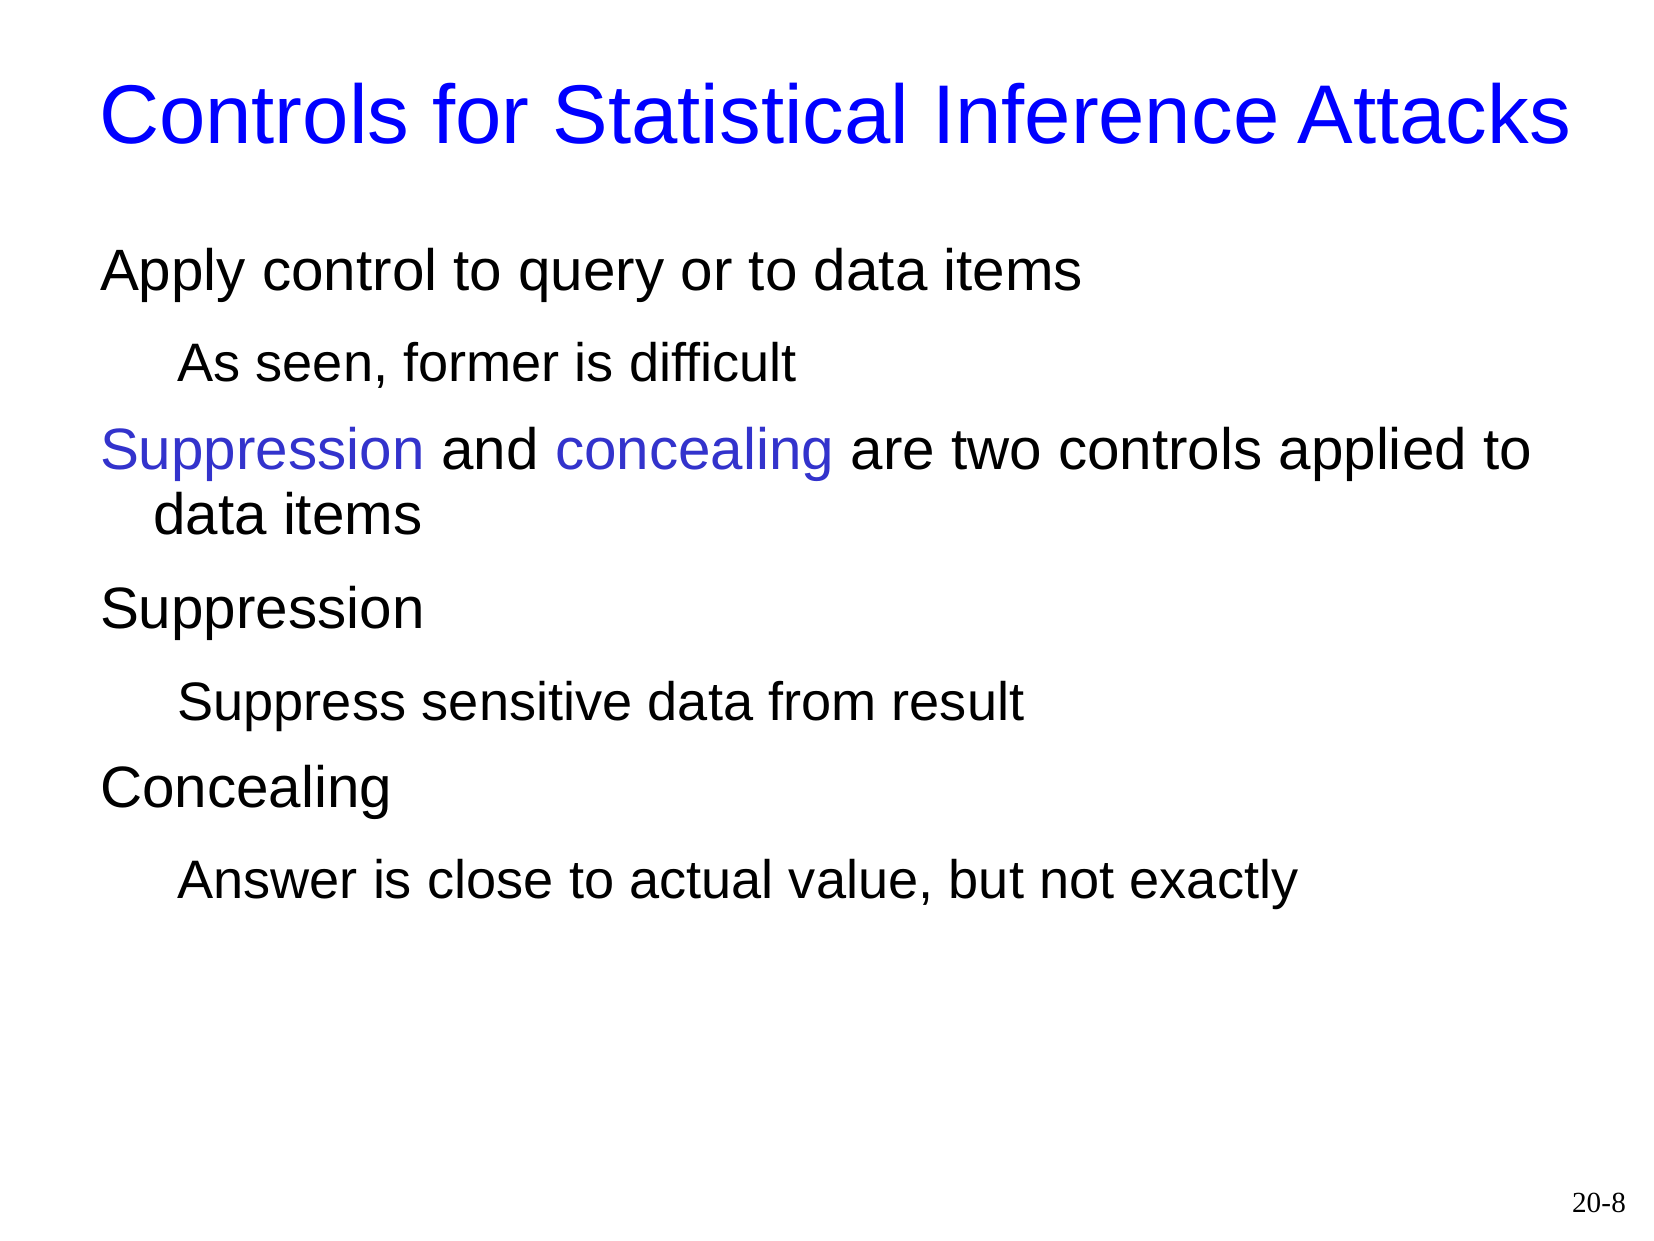

# Controls for Statistical Inference Attacks
Apply control to query or to data items
As seen, former is difficult
Suppression and concealing are two controls applied to data items
Suppression
Suppress sensitive data from result
Concealing
Answer is close to actual value, but not exactly